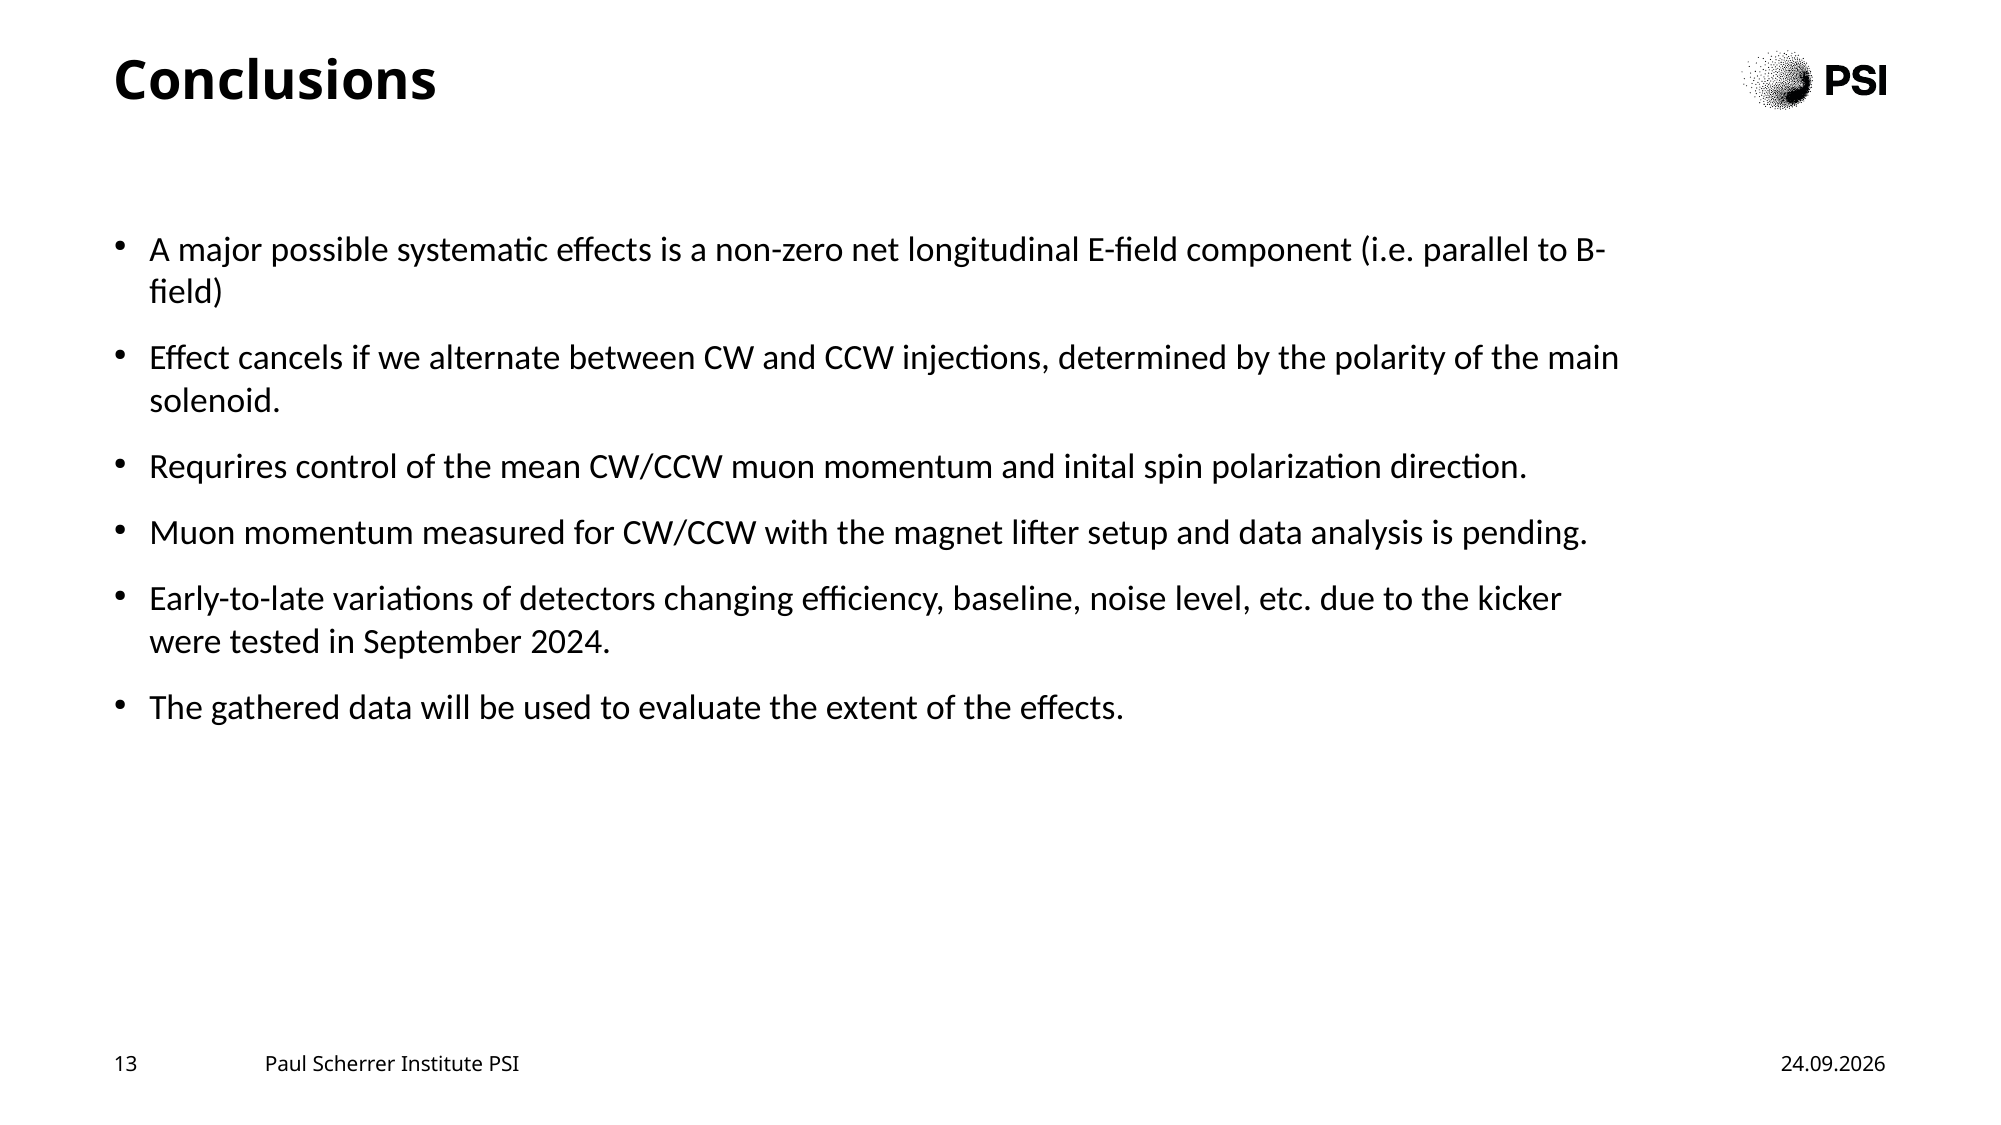

# Conclusions
A major possible systematic effects is a non-zero net longitudinal E-field component (i.e. parallel to B-field)
Effect cancels if we alternate between CW and CCW injections, determined by the polarity of the main solenoid.
Requrires control of the mean CW/CCW muon momentum and inital spin polarization direction.
Muon momentum measured for CW/CCW with the magnet lifter setup and data analysis is pending.
Early-to-late variations of detectors changing efficiency, baseline, noise level, etc. due to the kicker were tested in September 2024.
The gathered data will be used to evaluate the extent of the effects.
13
Paul Scherrer Institute PSI